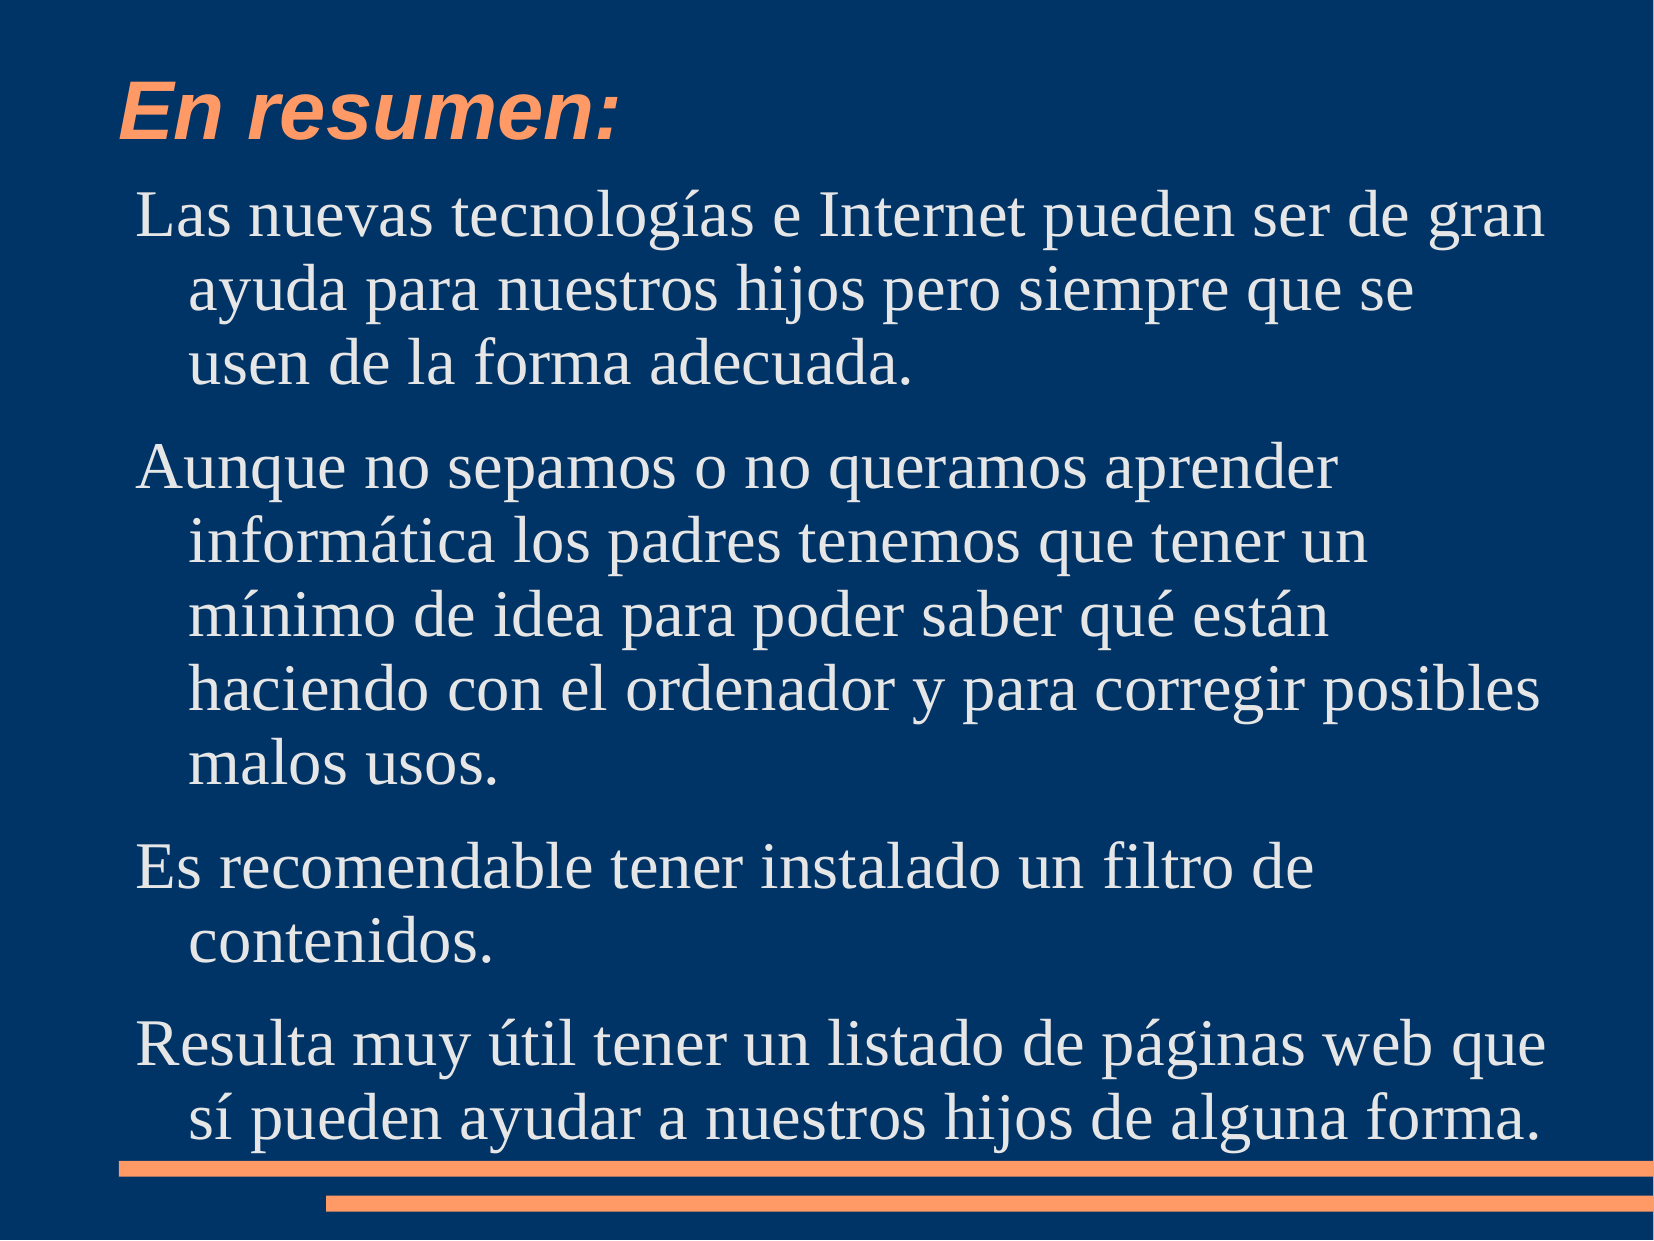

# En resumen:
Las nuevas tecnologías e Internet pueden ser de gran ayuda para nuestros hijos pero siempre que se usen de la forma adecuada.
Aunque no sepamos o no queramos aprender informática los padres tenemos que tener un mínimo de idea para poder saber qué están haciendo con el ordenador y para corregir posibles malos usos.
Es recomendable tener instalado un filtro de contenidos.
Resulta muy útil tener un listado de páginas web que sí pueden ayudar a nuestros hijos de alguna forma.